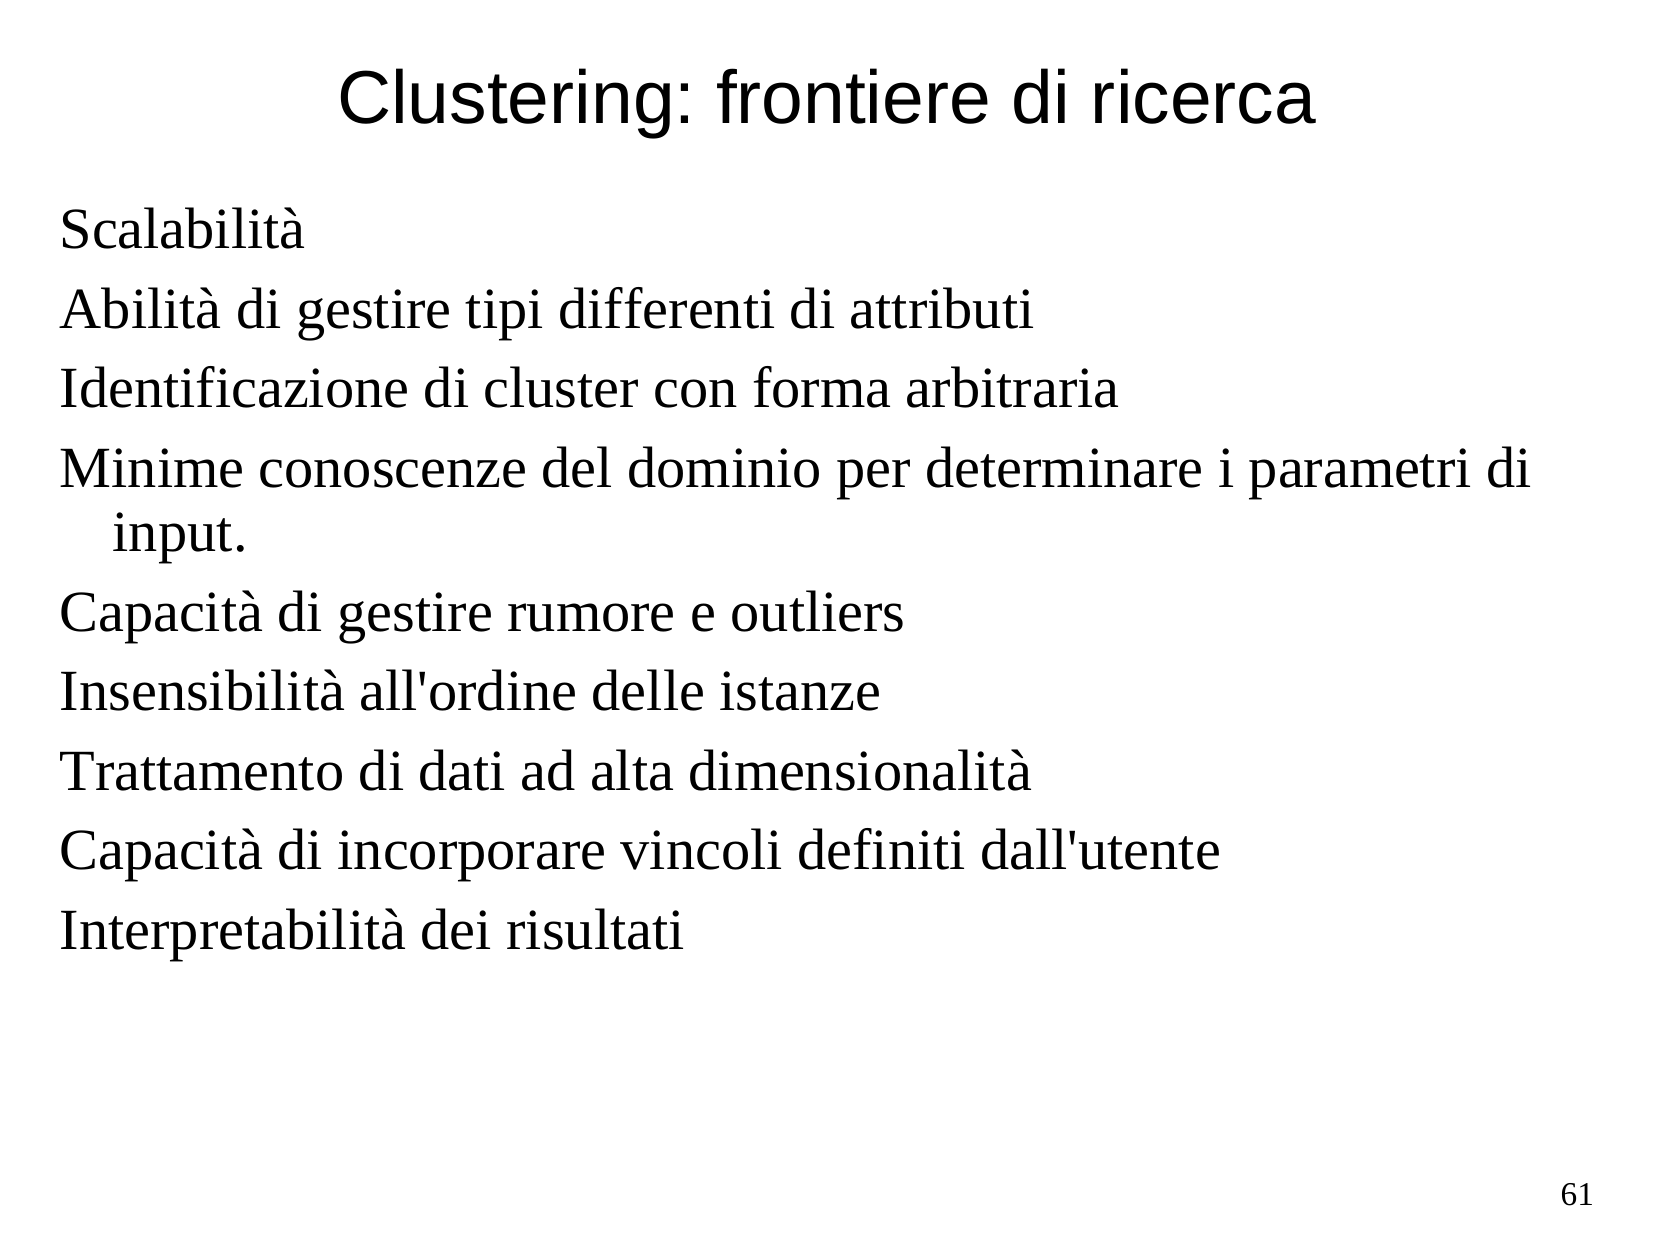

# Clustering: frontiere di ricerca
Scalabilità
Abilità di gestire tipi differenti di attributi
Identificazione di cluster con forma arbitraria
Minime conoscenze del dominio per determinare i parametri di input.
Capacità di gestire rumore e outliers
Insensibilità all'ordine delle istanze
Trattamento di dati ad alta dimensionalità
Capacità di incorporare vincoli definiti dall'utente
Interpretabilità dei risultati